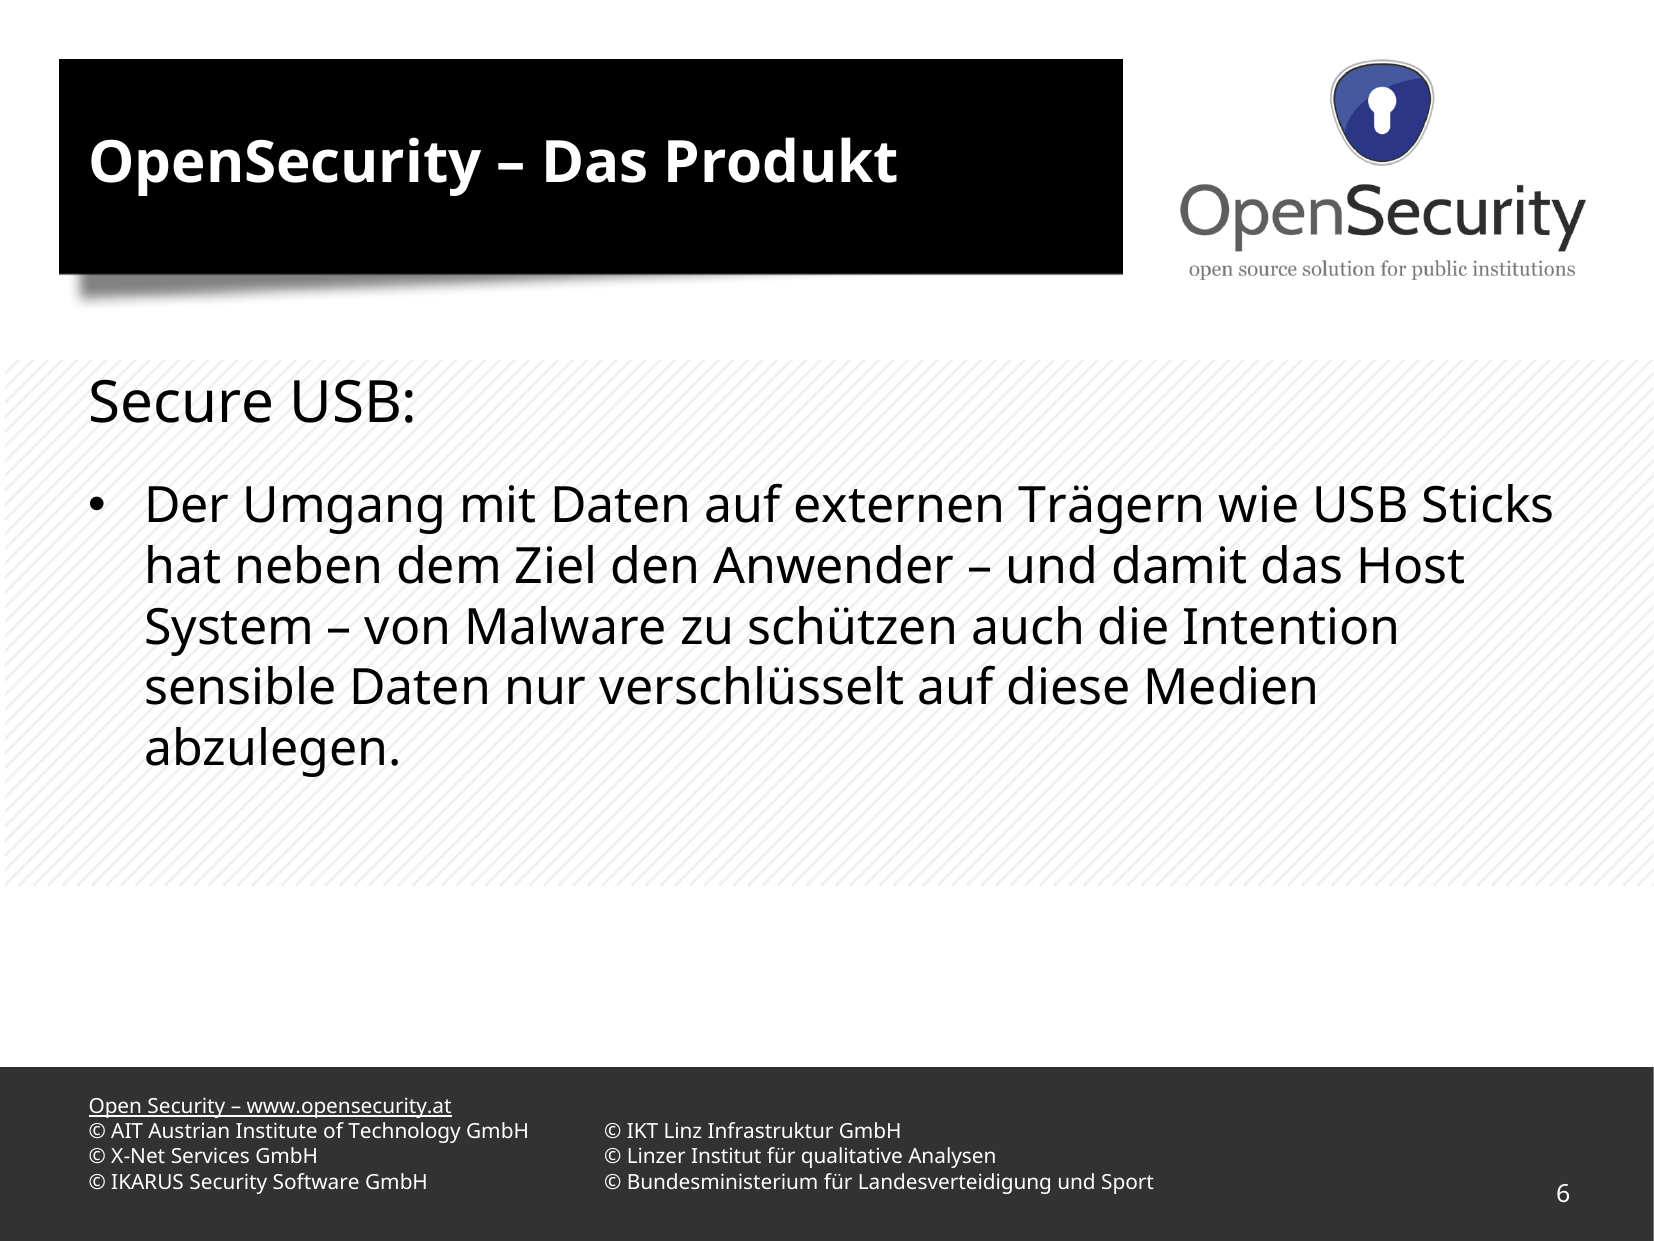

OpenSecurity – Das Produkt
Secure USB:
Der Umgang mit Daten auf externen Trägern wie USB Sticks hat neben dem Ziel den Anwender – und damit das Host System – von Malware zu schützen auch die Intention sensible Daten nur verschlüsselt auf diese Medien abzulegen.
Open Security – www.opensecurity.at
© AIT Austrian Institute of Technology GmbH		© IKT Linz Infrastruktur GmbH
© X-Net Services GmbH				© Linzer Institut für qualitative Analysen
© IKARUS Security Software GmbH			© Bundesministerium für Landesverteidigung und Sport